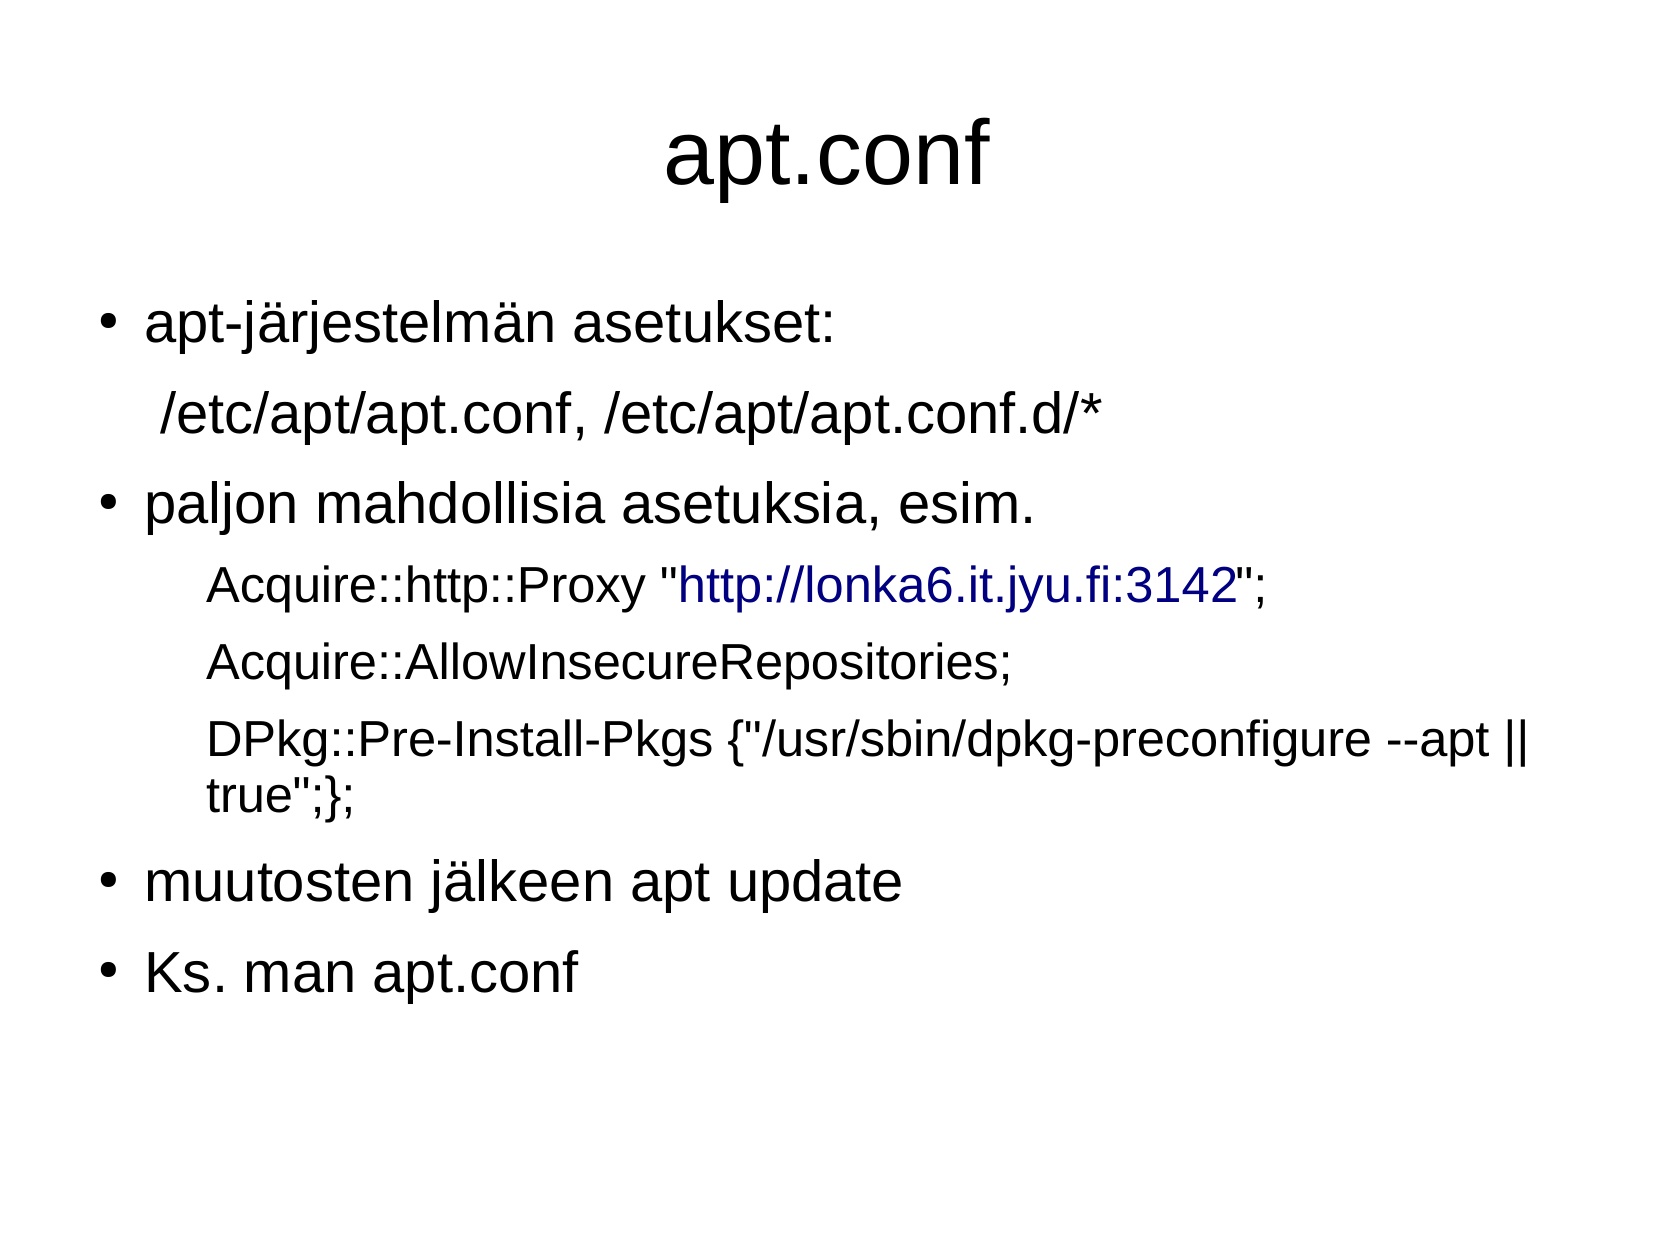

# apt.conf
apt-järjestelmän asetukset:
 /etc/apt/apt.conf, /etc/apt/apt.conf.d/*
paljon mahdollisia asetuksia, esim.
Acquire::http::Proxy "http://lonka6.it.jyu.fi:3142";
Acquire::AllowInsecureRepositories;
DPkg::Pre-Install-Pkgs {"/usr/sbin/dpkg-preconfigure --apt || true";};
muutosten jälkeen apt update
Ks. man apt.conf